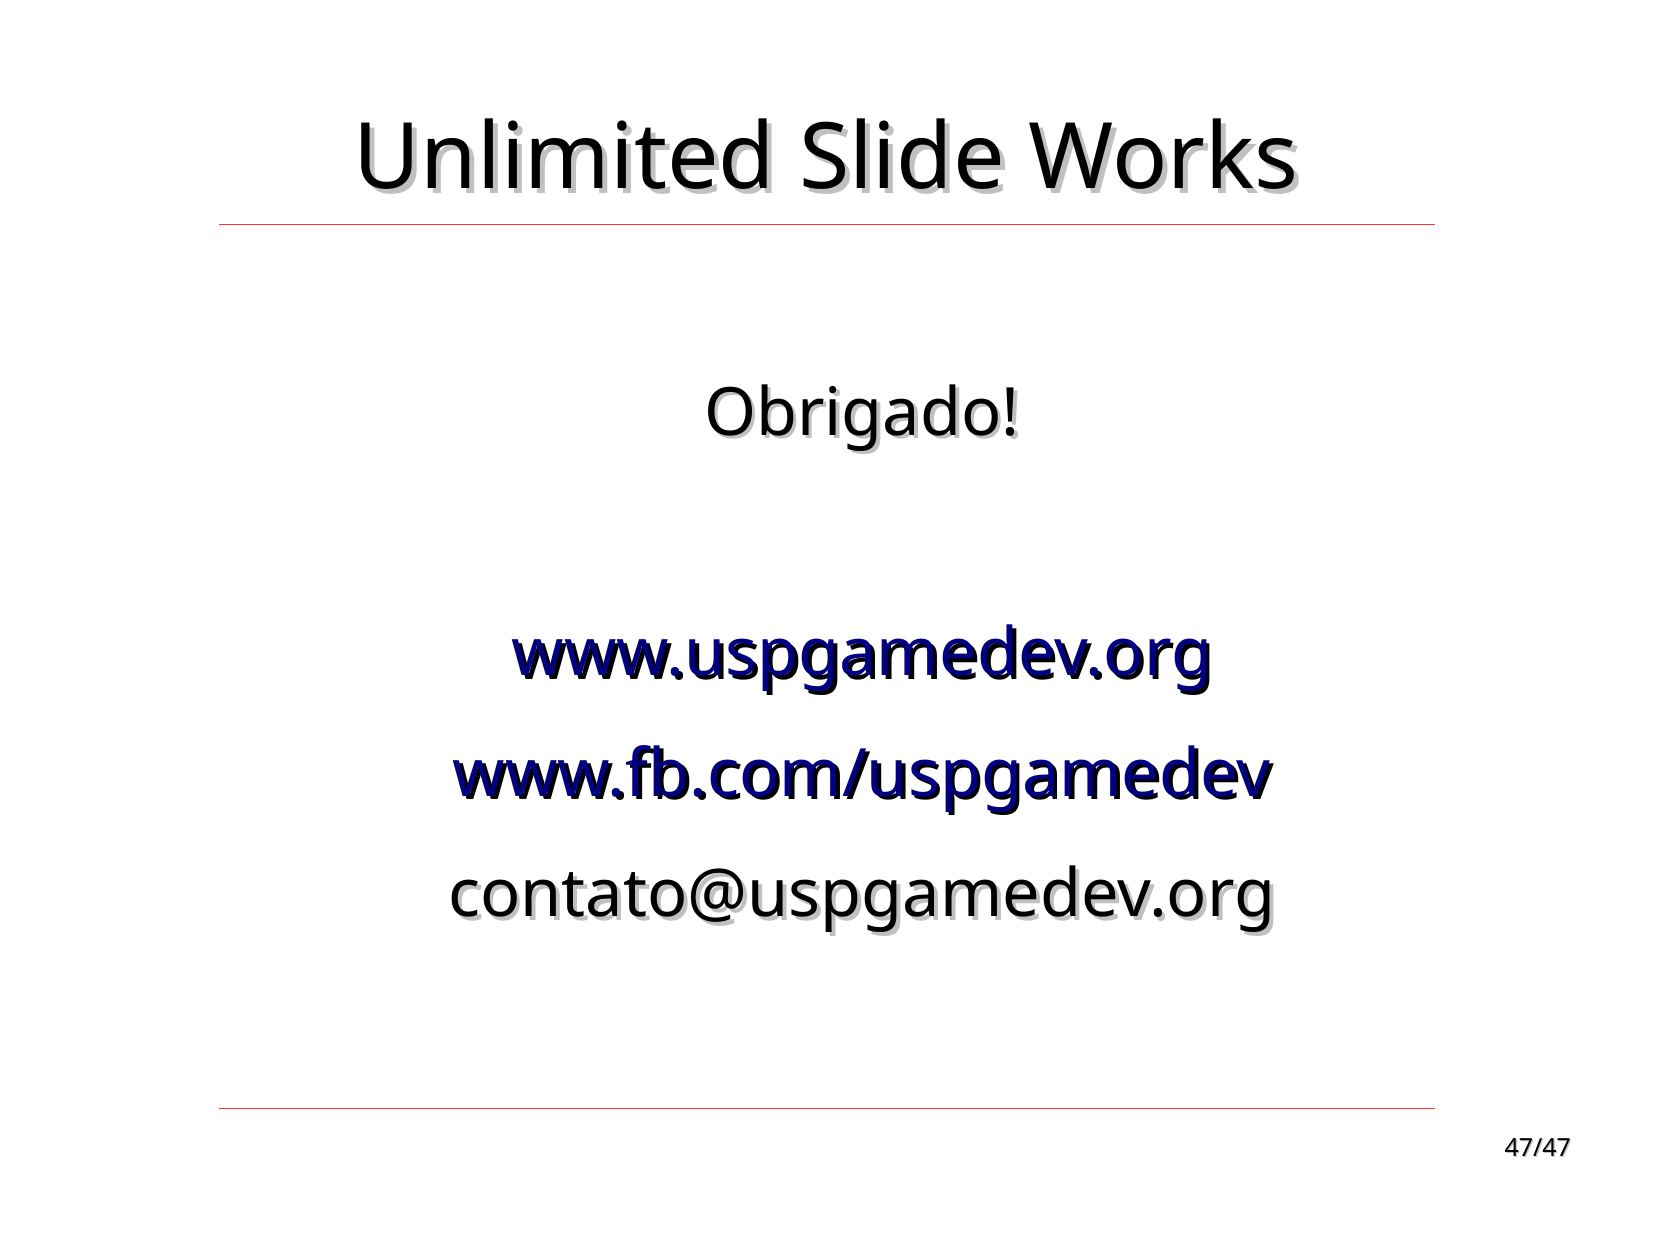

# Unlimited Slide Works
Obrigado!
www.uspgamedev.org
www.fb.com/uspgamedev
contato@uspgamedev.org
47